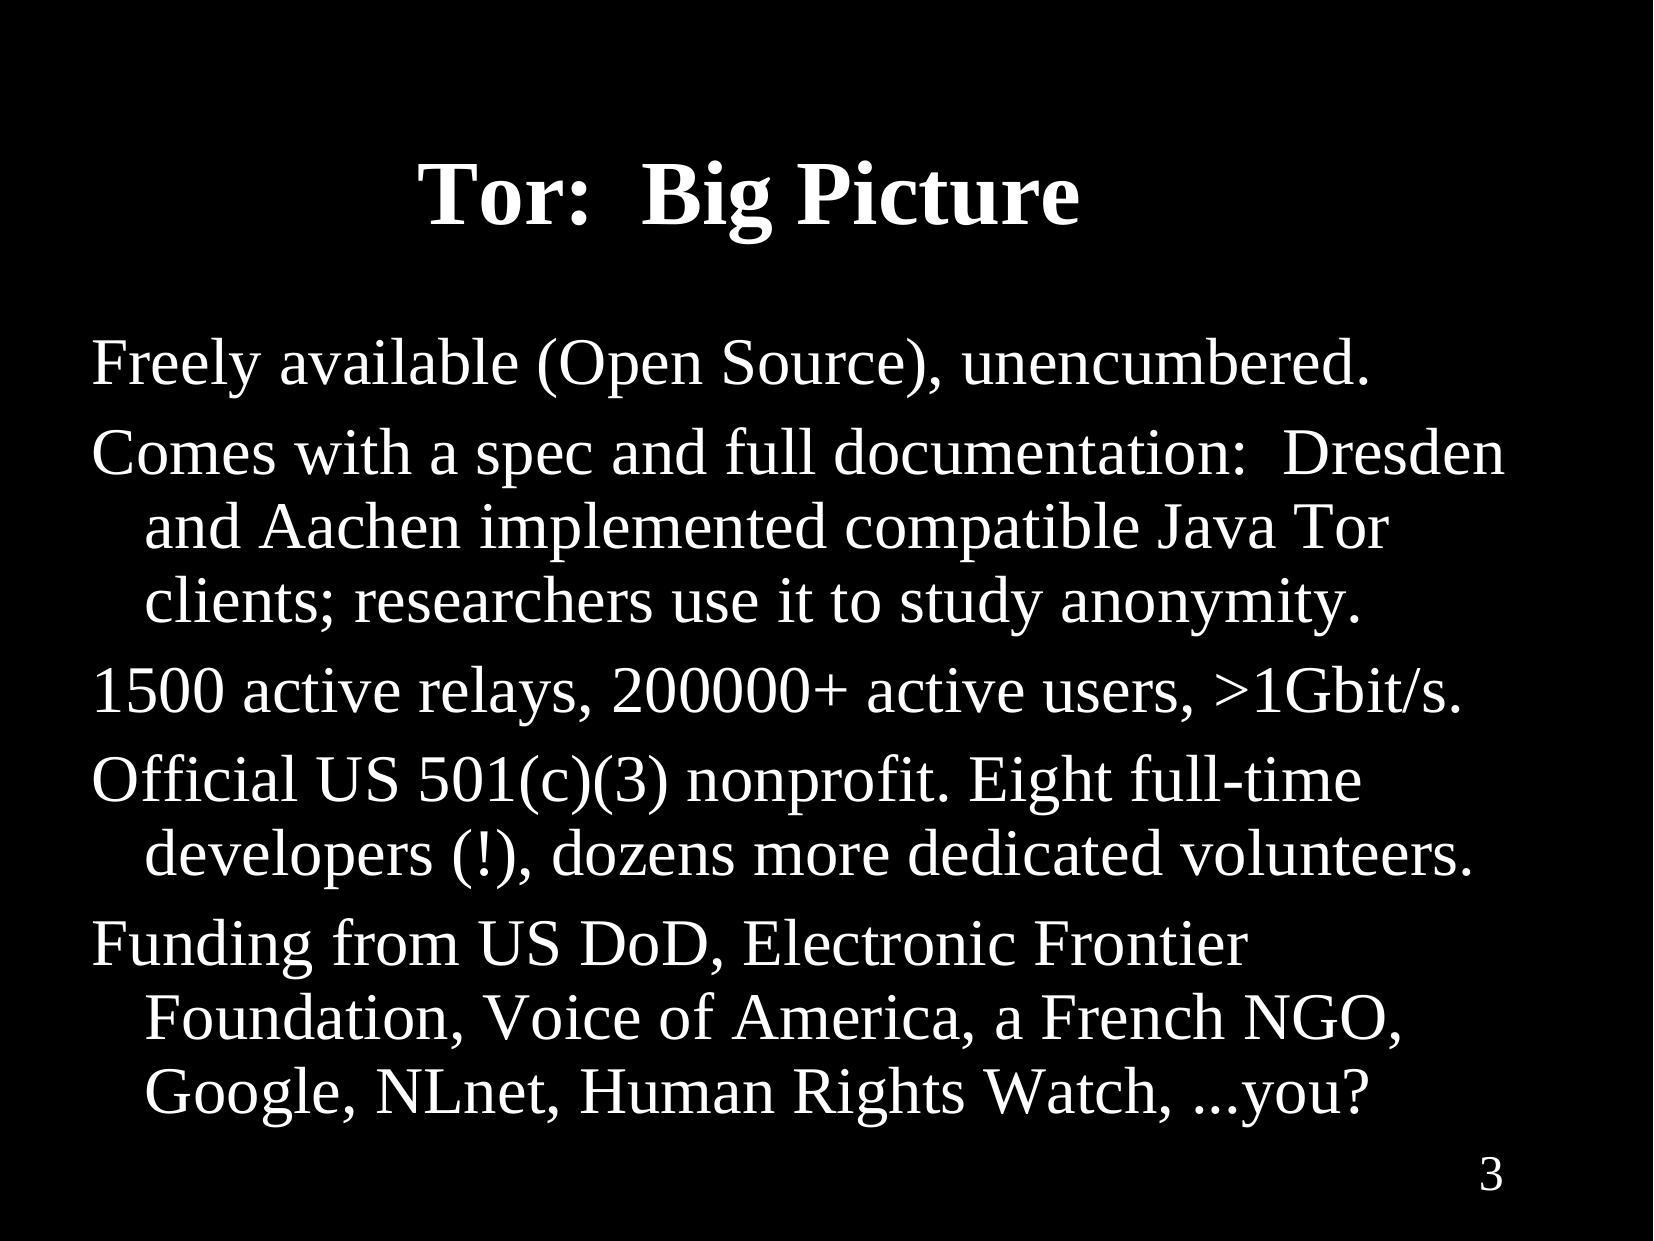

# Tor: Big Picture
Freely available (Open Source), unencumbered.
Comes with a spec and full documentation: Dresden and Aachen implemented compatible Java Tor clients; researchers use it to study anonymity.
1500 active relays, 200000+ active users, >1Gbit/s.
Official US 501(c)(3) nonprofit. Eight full-time developers (!), dozens more dedicated volunteers.
Funding from US DoD, Electronic Frontier Foundation, Voice of America, a French NGO, Google, NLnet, Human Rights Watch, ...you?